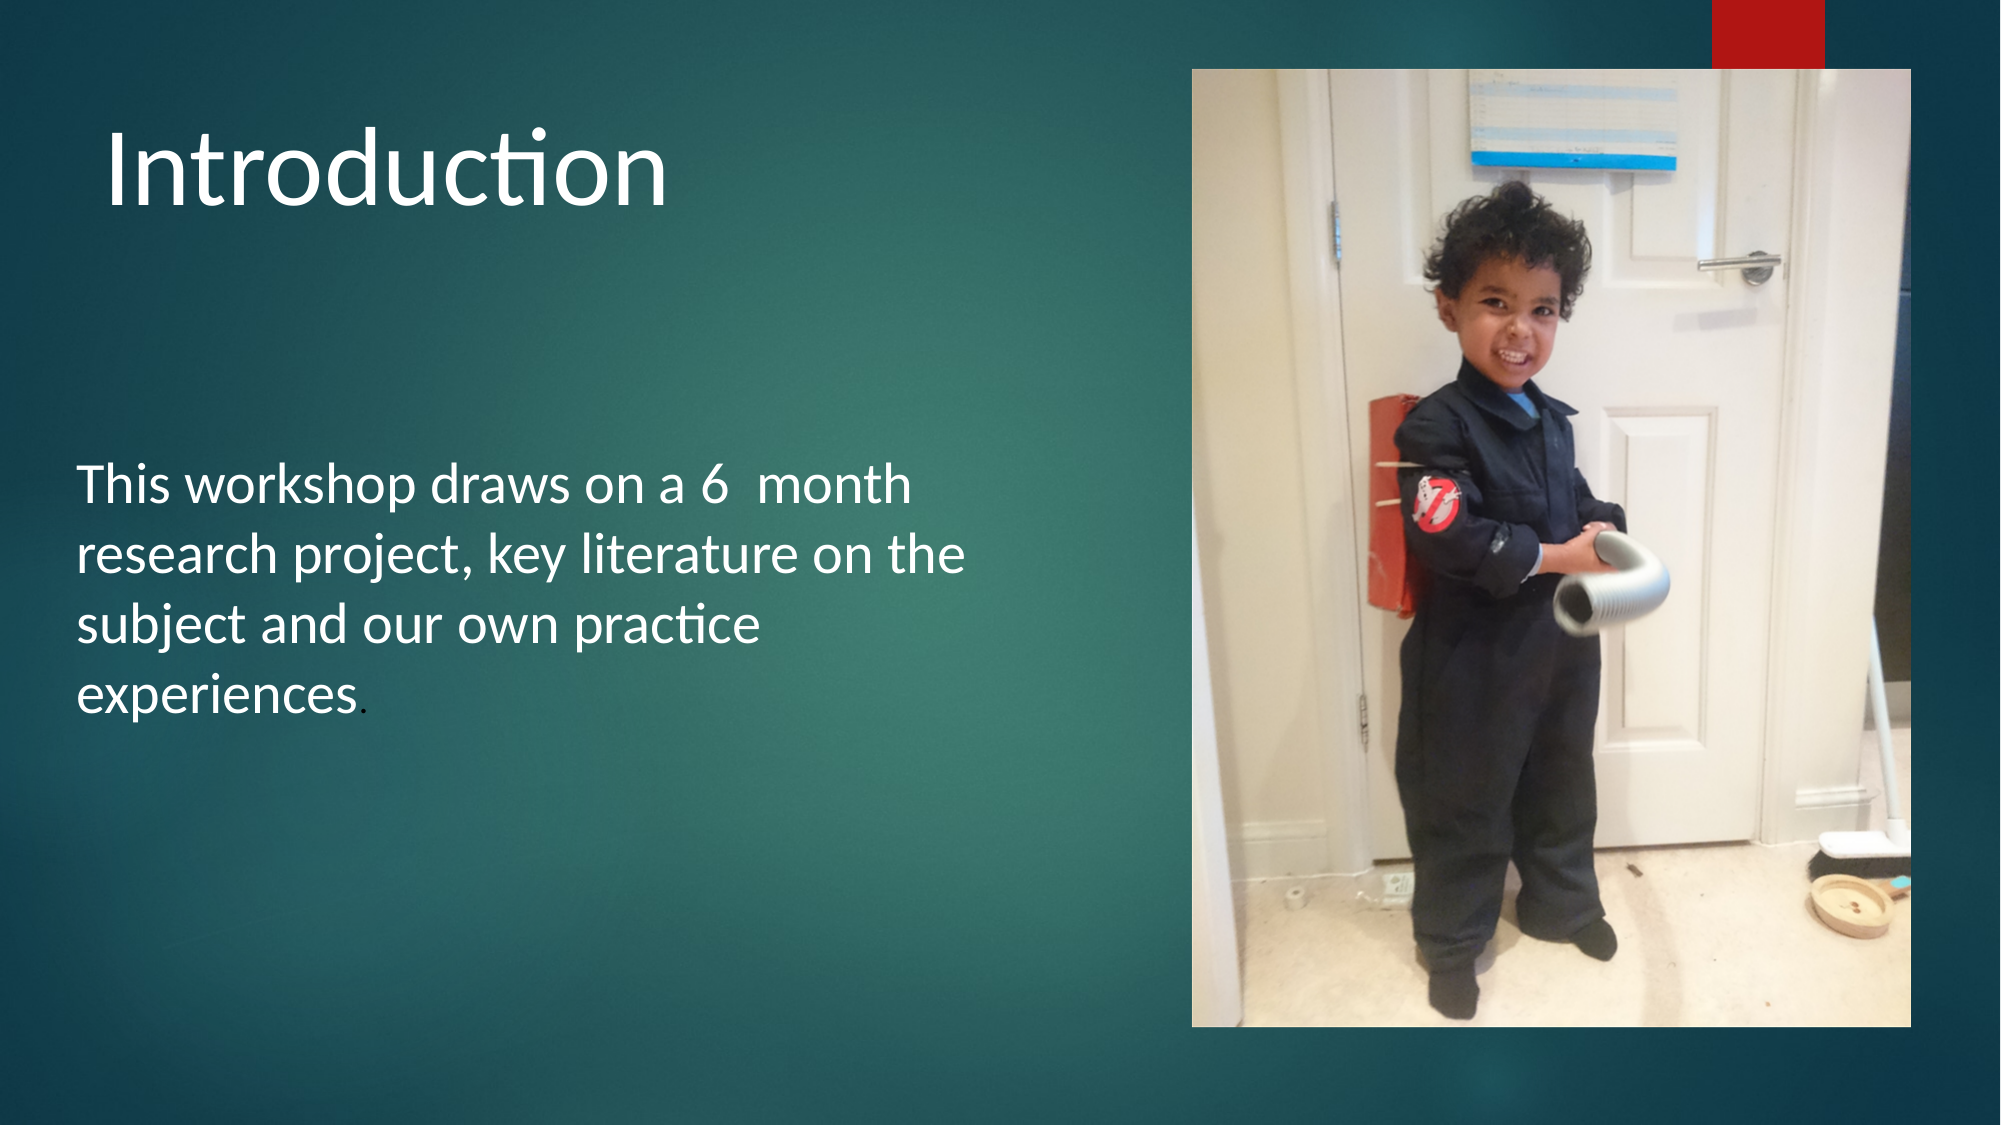

Introduction
This workshop draws on a 6 month research project, key literature on the subject and our own practice experiences.